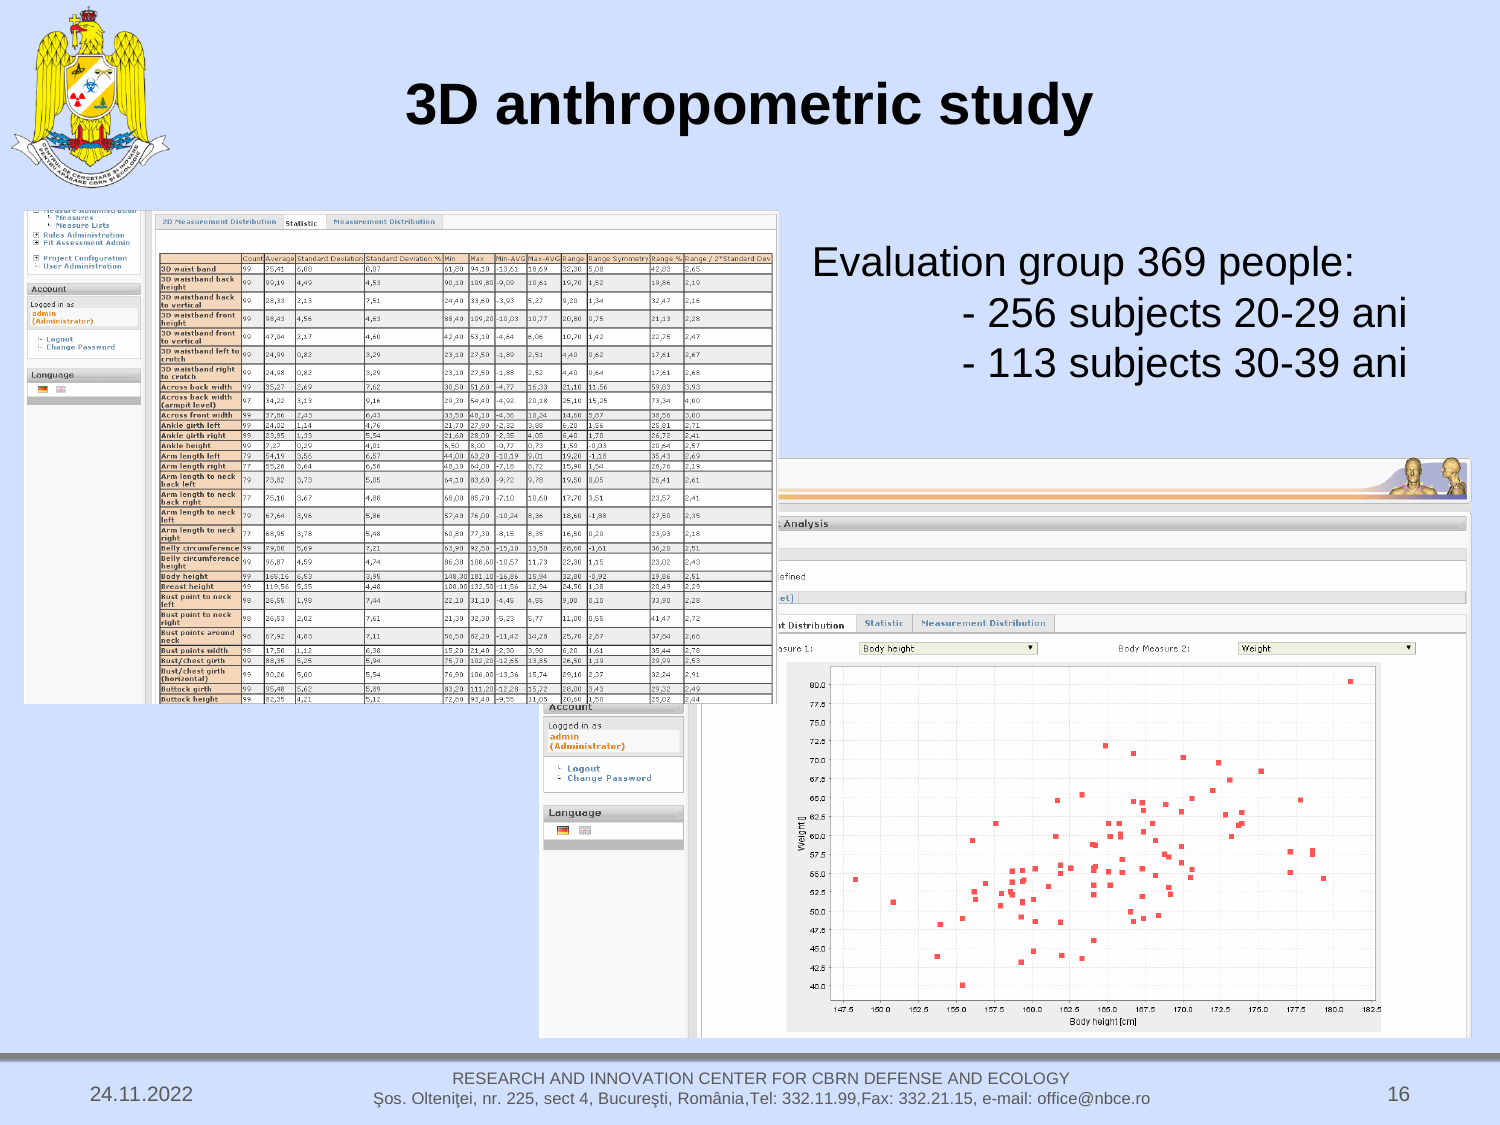

# 3D anthropometric study
Evaluation group 369 people:
	- 256 subjects 20-29 ani
	- 113 subjects 30-39 ani
RESEARCH AND INNOVATION CENTER FOR CBRN DEFENSE AND ECOLOGY
Şos. Olteniţei, nr. 225, sect 4, Bucureşti, România,Tel: 332.11.99,Fax: 332.21.15, e-mail: office@nbce.ro
24.11.2022